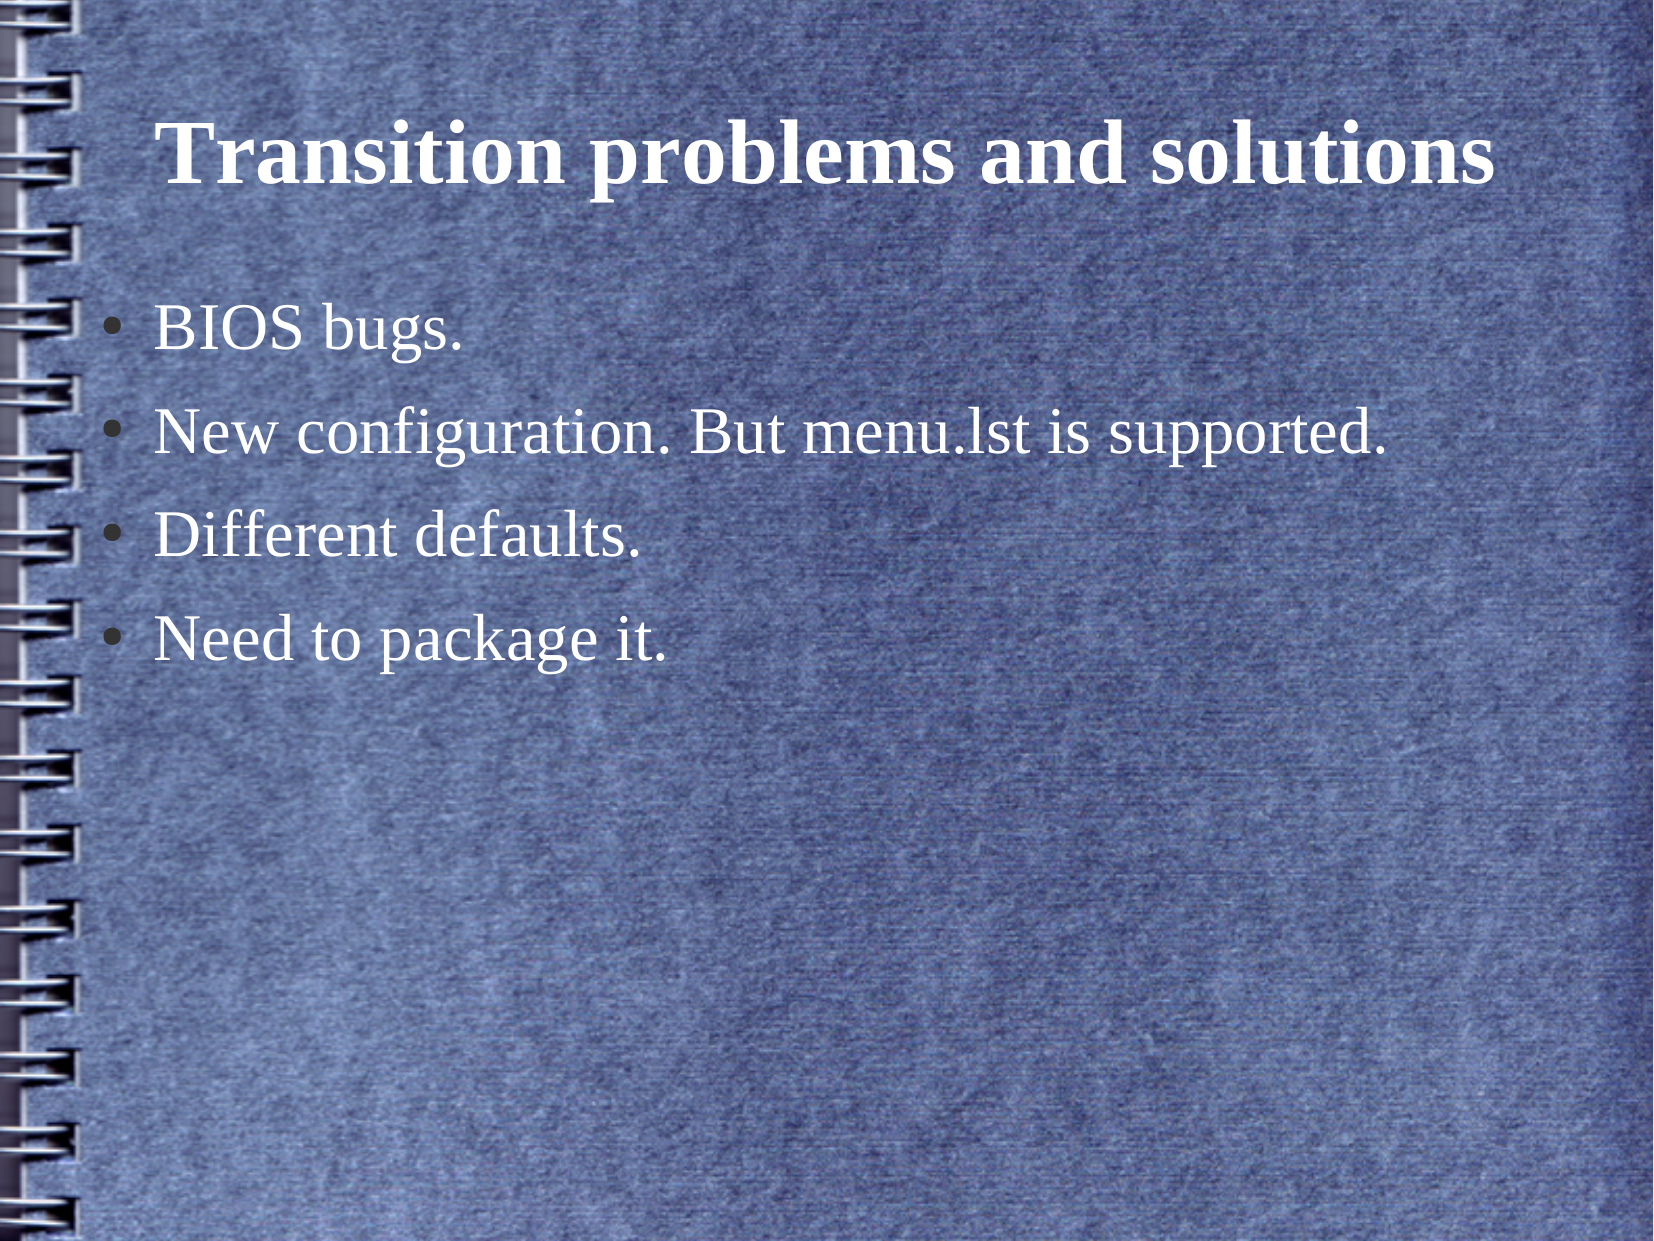

# Transition problems and solutions
BIOS bugs.
New configuration. But menu.lst is supported.
Different defaults.
Need to package it.